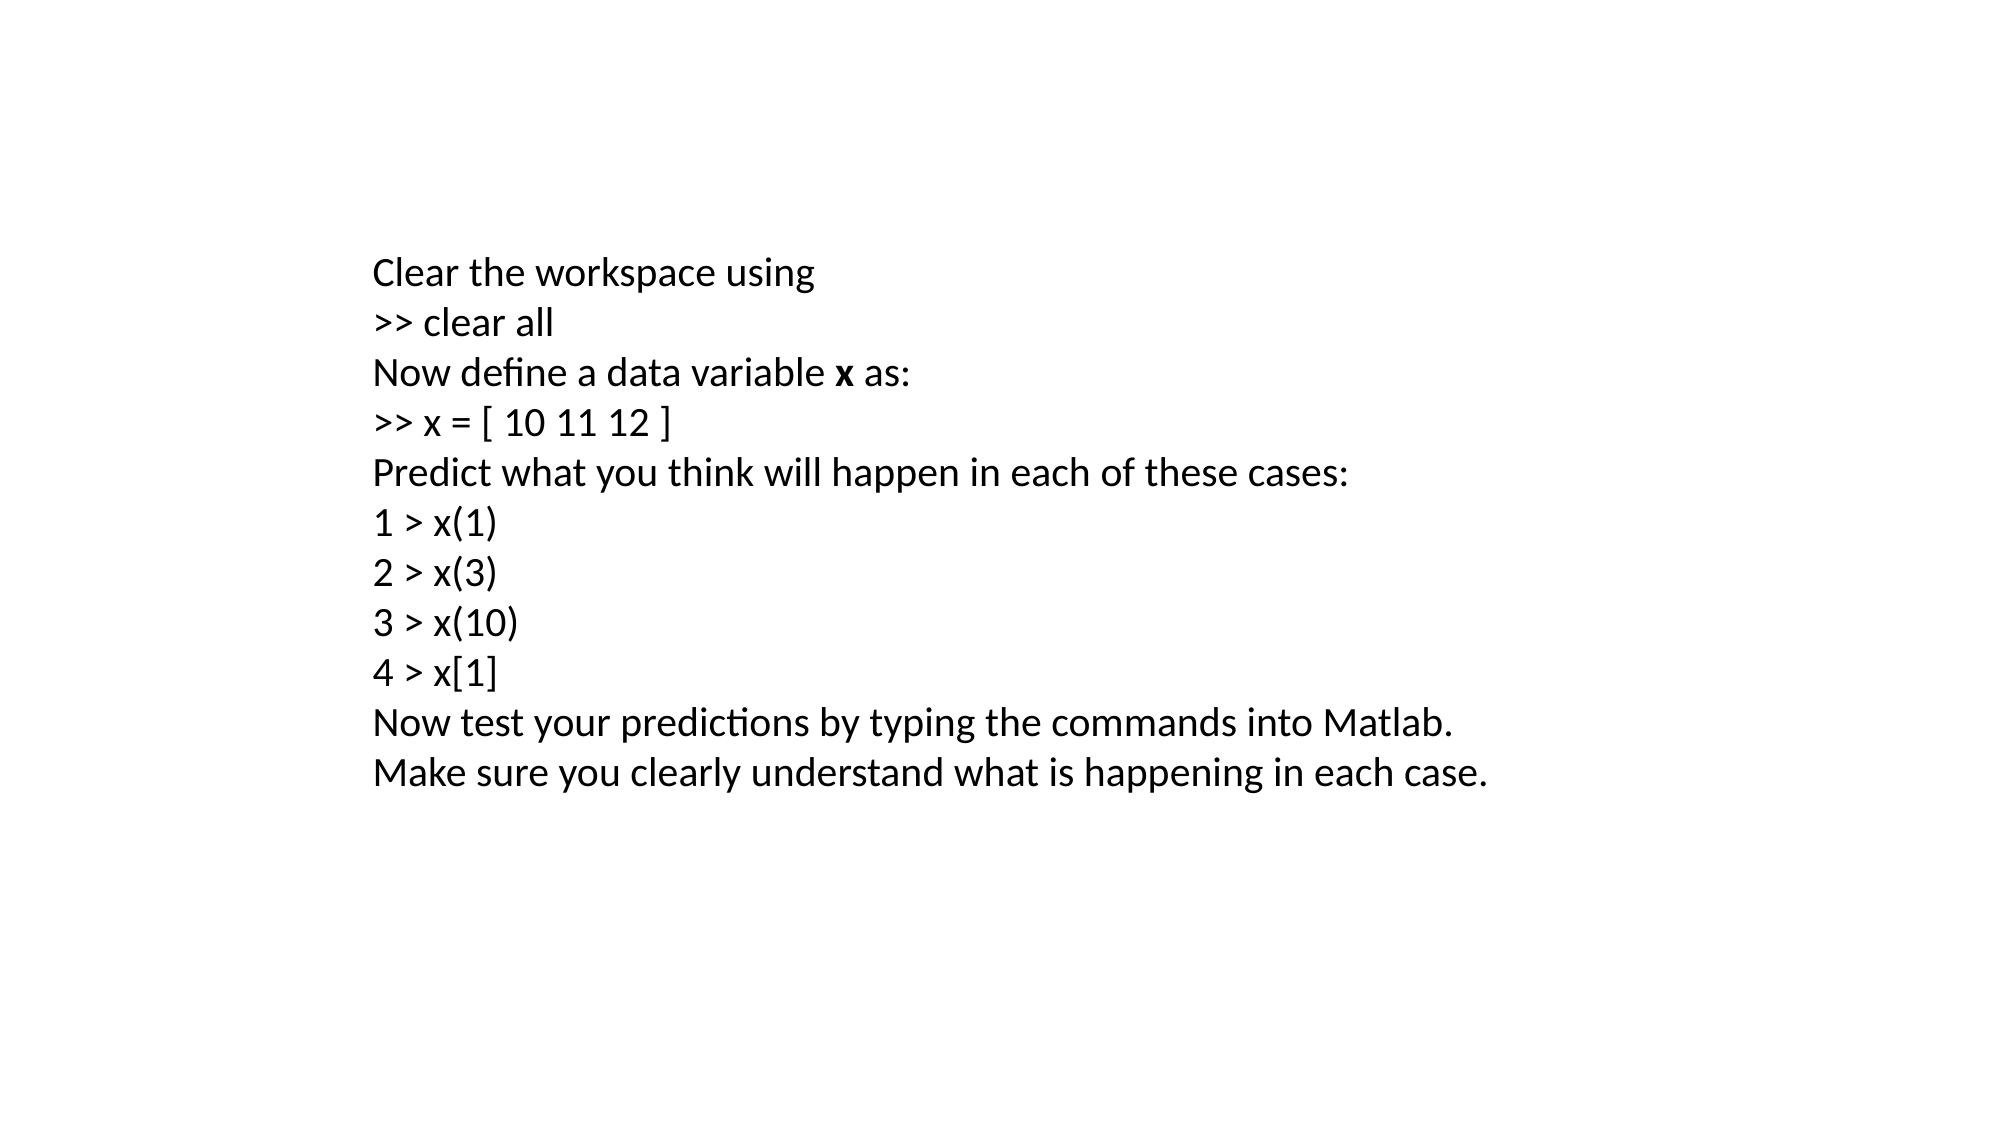

Clear the workspace using
>> clear all
Now define a data variable x as:
>> x = [ 10 11 12 ]
Predict what you think will happen in each of these cases:
1 > x(1)
2 > x(3)
3 > x(10)
4 > x[1]
Now test your predictions by typing the commands into Matlab.
Make sure you clearly understand what is happening in each case.